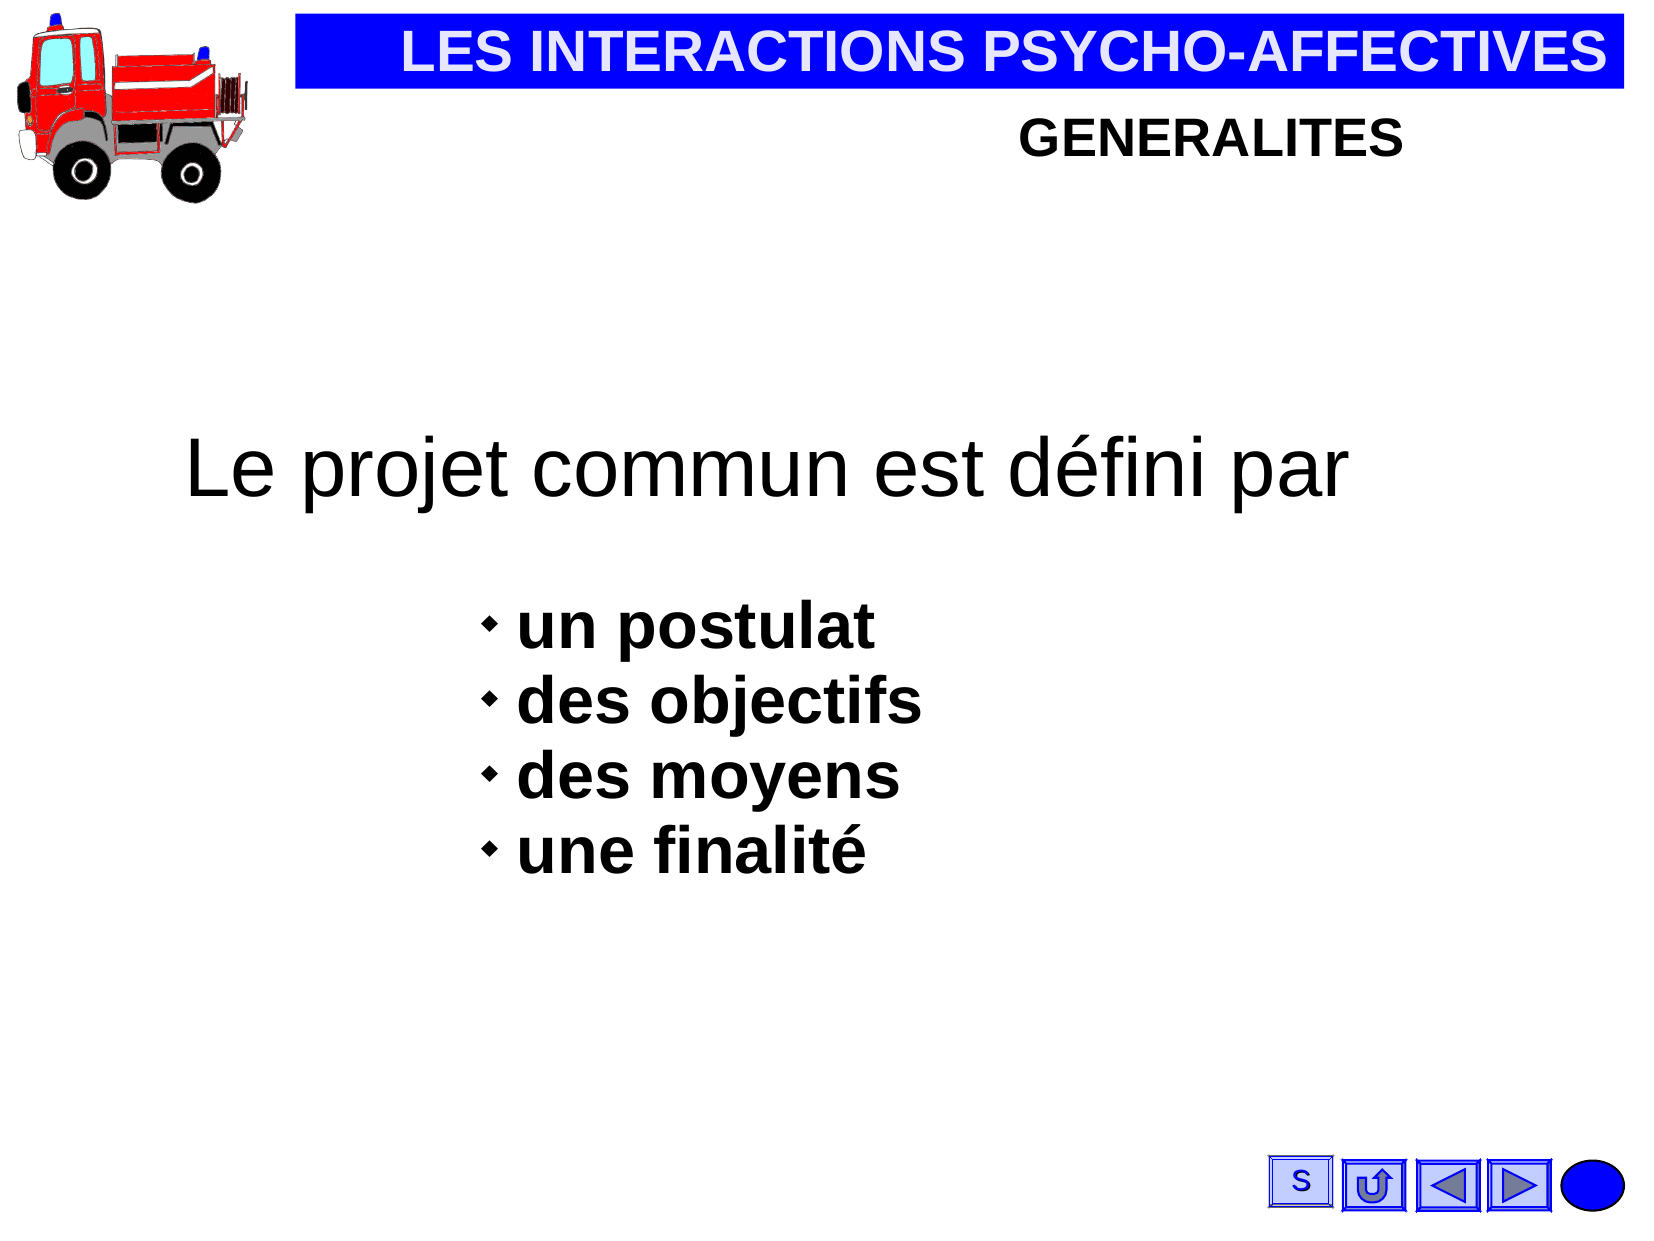

LES INTERACTIONS PSYCHO-AFFECTIVES
GENERALITES
#
Le projet commun est défini par
un postulat
des objectifs
des moyens
une finalité